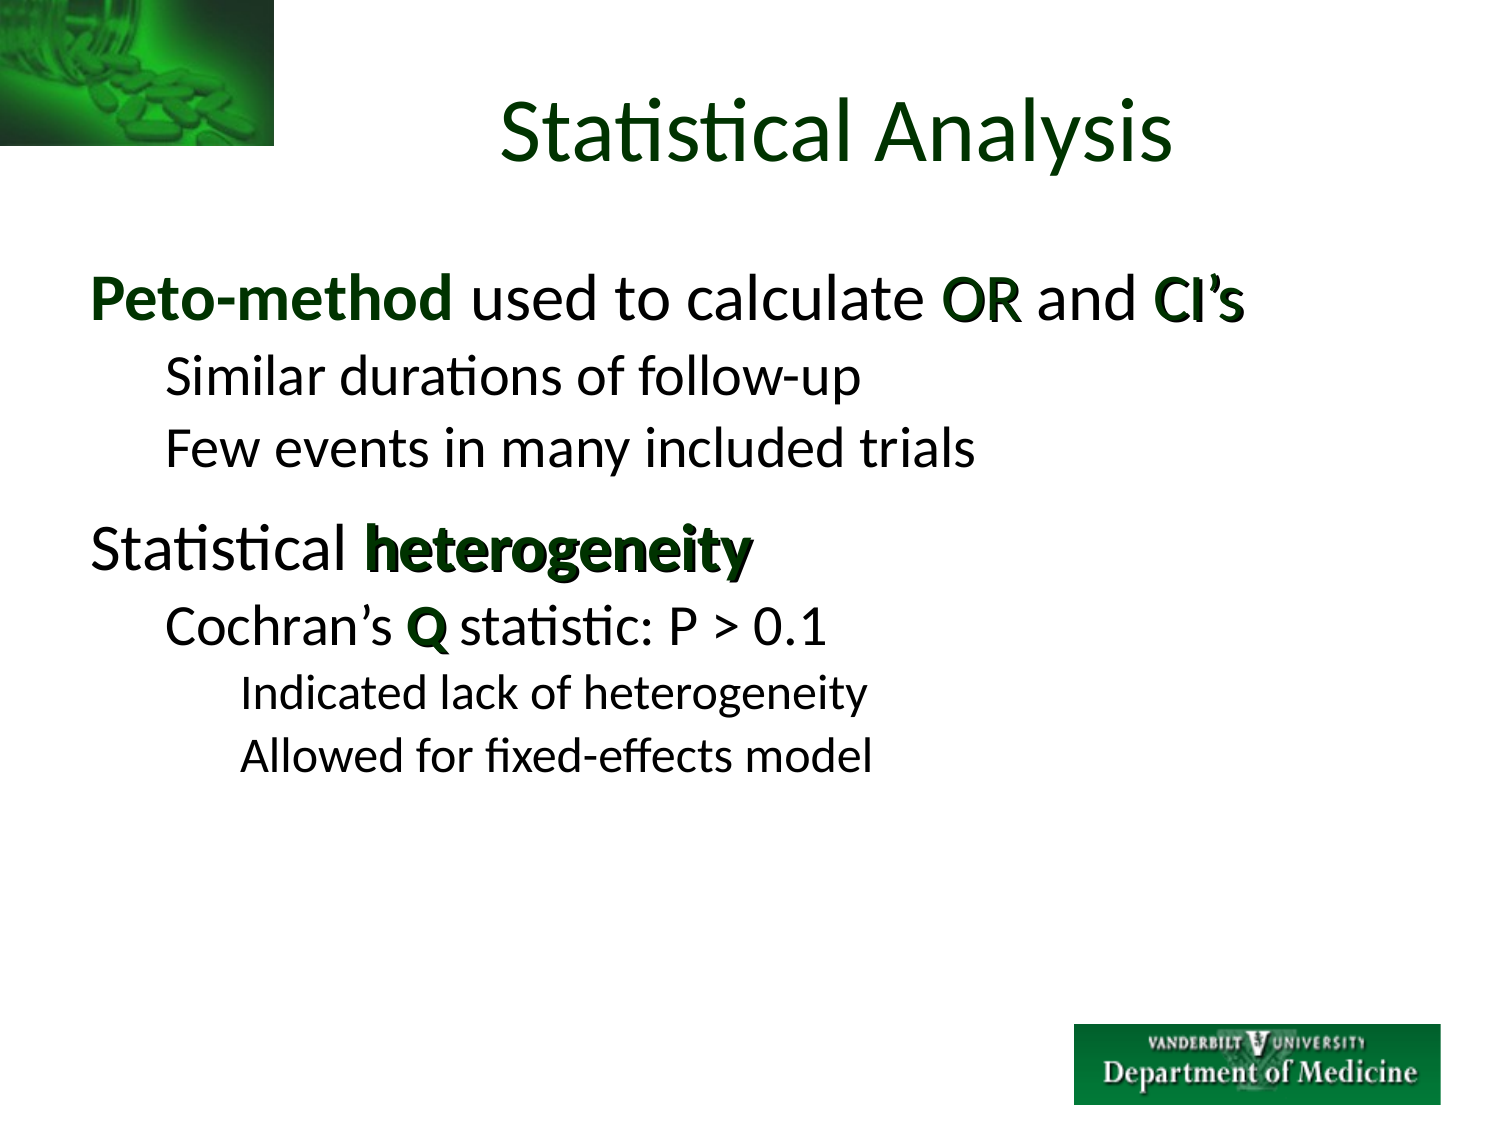

Statistical Analysis
# Peto-method used to calculate OR and CI’s
Similar durations of follow-up
Few events in many included trials
Statistical heterogeneity
Cochran’s Q statistic: P > 0.1
Indicated lack of heterogeneity
Allowed for fixed-effects model